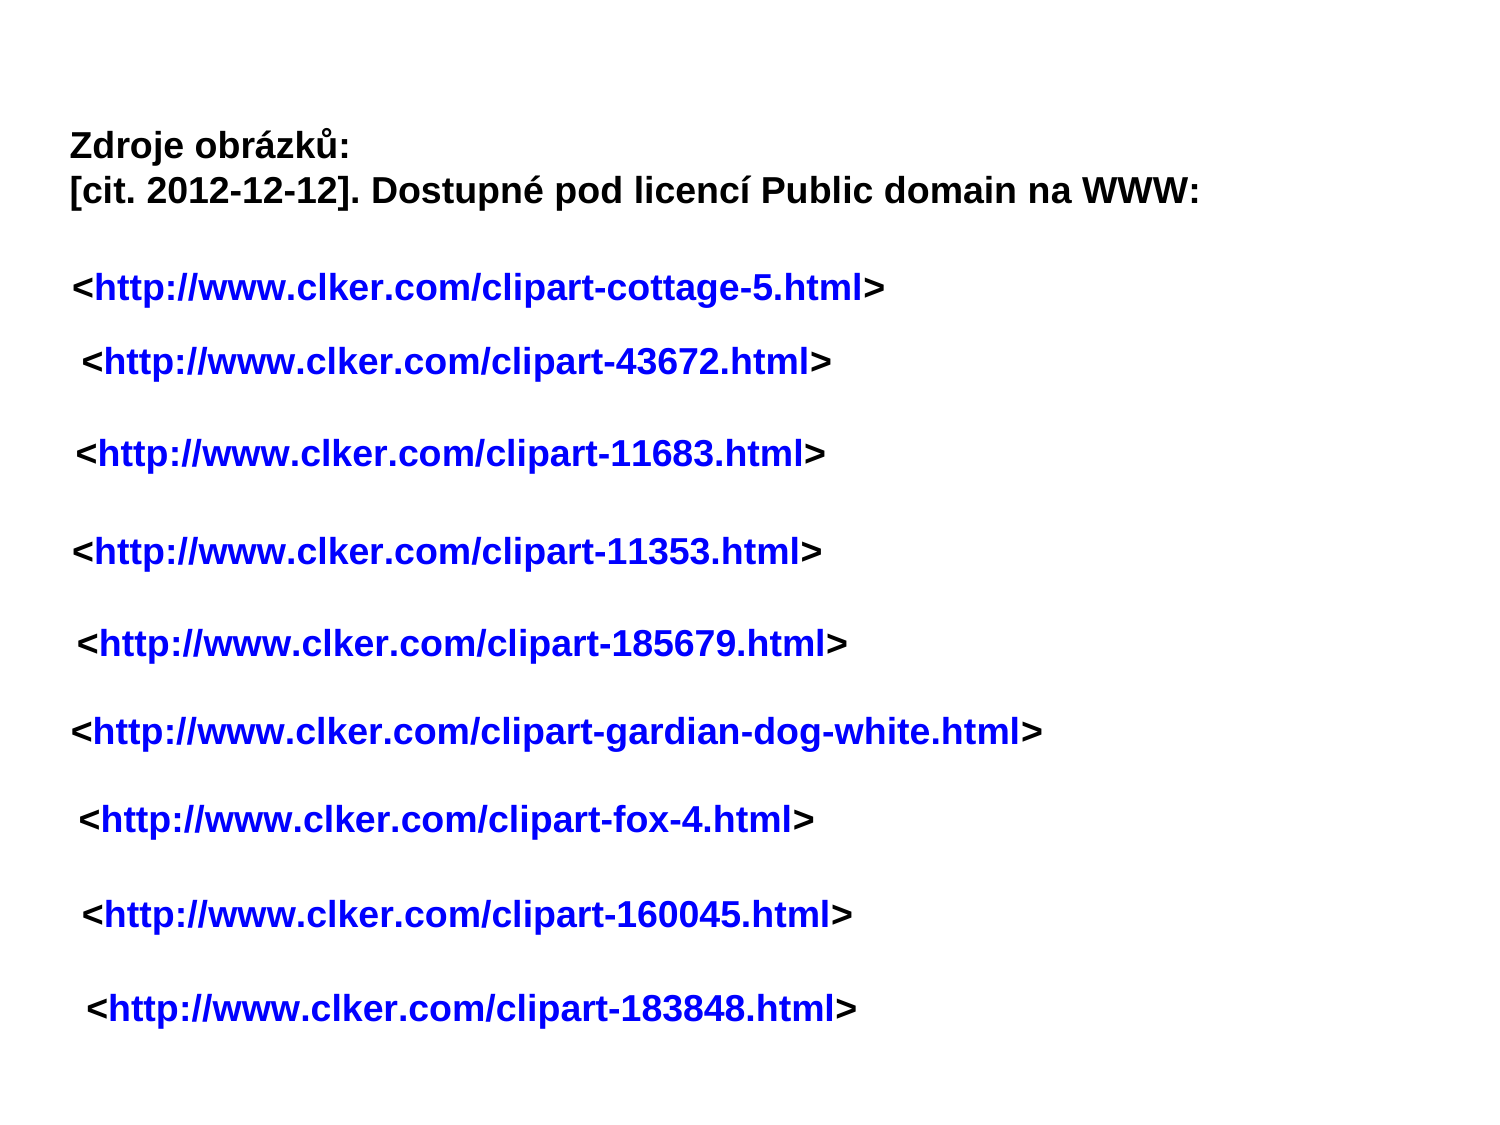

Zdroje obrázků:
[cit. 2012-12-12]. Dostupné pod licencí Public domain na WWW:
<http://www.clker.com/clipart-cottage-5.html>
<http://www.clker.com/clipart-43672.html>
<http://www.clker.com/clipart-11683.html>
<http://www.clker.com/clipart-11353.html>
<http://www.clker.com/clipart-185679.html>
<http://www.clker.com/clipart-fox-4.html>
<http://www.clker.com/clipart-160045.html>
<http://www.clker.com/clipart-183848.html>
<http://www.clker.com/clipart-gardian-dog-white.html>